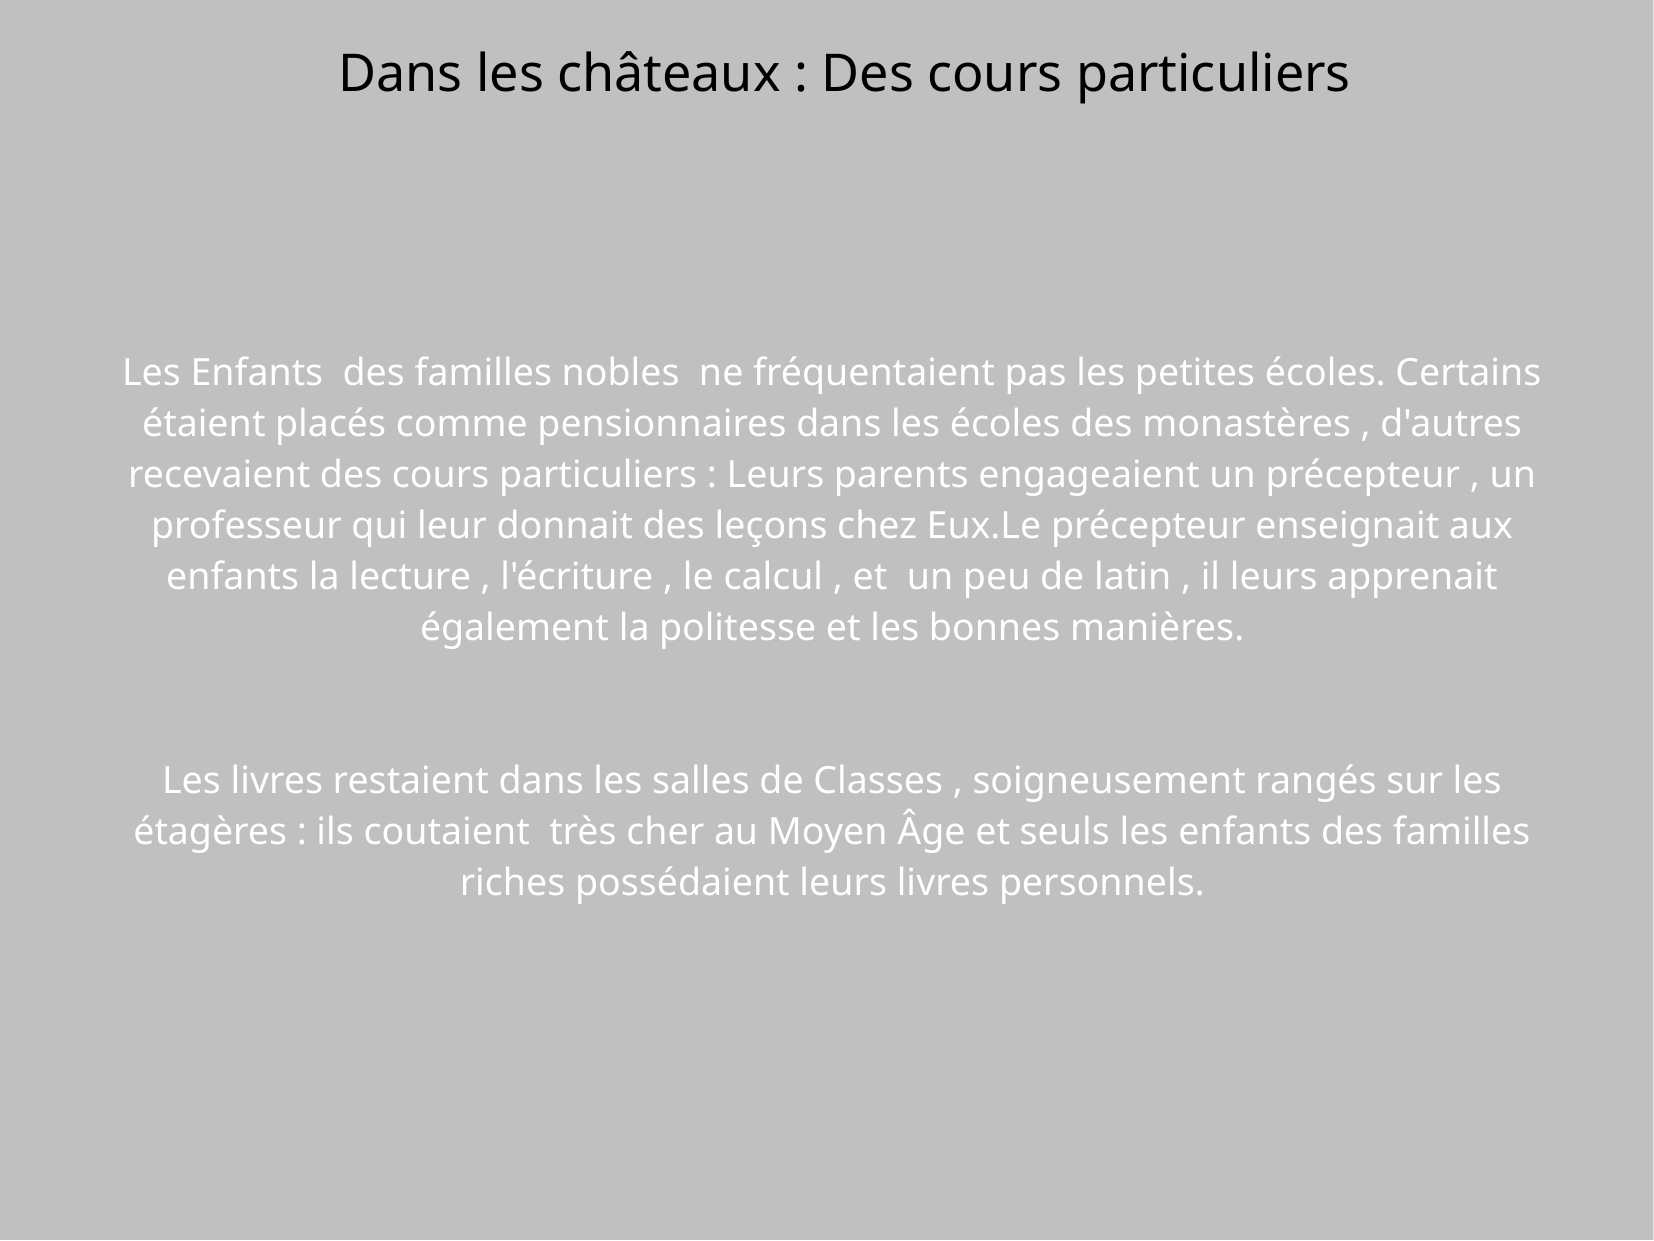

Dans les châteaux : Des cours particuliers
# Les Enfants des familles nobles ne fréquentaient pas les petites écoles. Certains étaient placés comme pensionnaires dans les écoles des monastères , d'autres recevaient des cours particuliers : Leurs parents engageaient un précepteur , un professeur qui leur donnait des leçons chez Eux.Le précepteur enseignait aux enfants la lecture , l'écriture , le calcul , et un peu de latin , il leurs apprenait également la politesse et les bonnes manières.
Les livres restaient dans les salles de Classes , soigneusement rangés sur les étagères : ils coutaient très cher au Moyen Âge et seuls les enfants des familles riches possédaient leurs livres personnels.